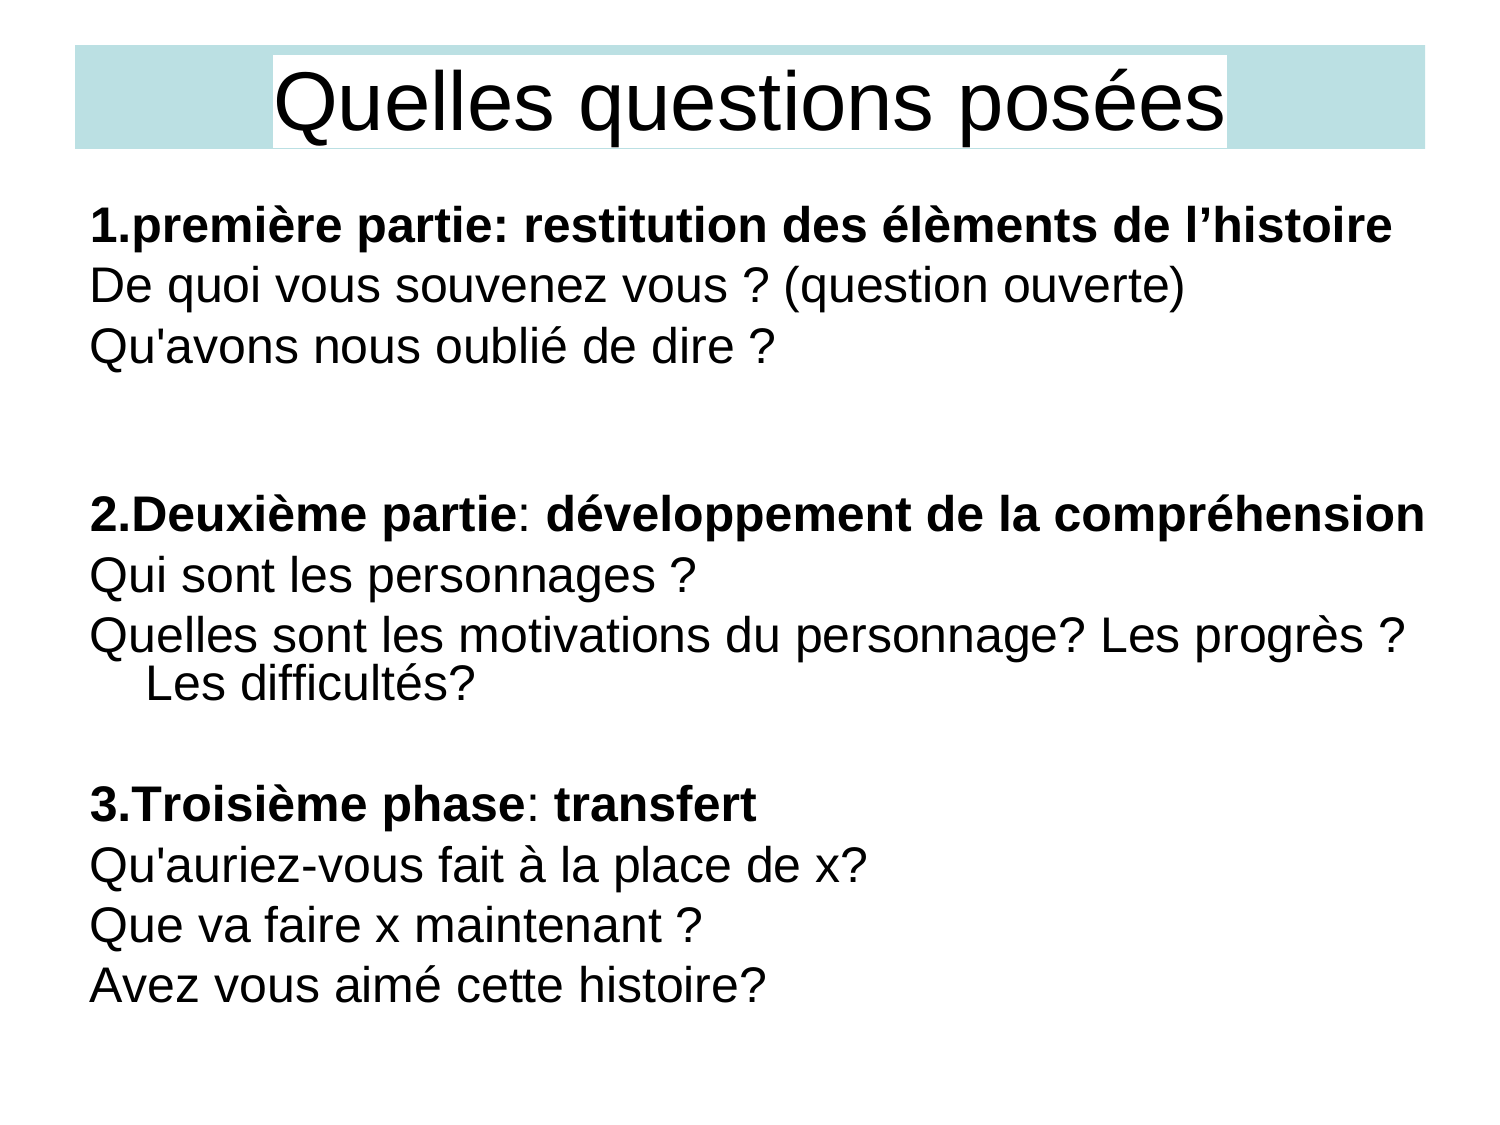

# Quelles questions posées
1.première partie: restitution des élèments de l’histoire
De quoi vous souvenez vous ? (question ouverte)
Qu'avons nous oublié de dire ?
2.Deuxième partie: développement de la compréhension
Qui sont les personnages ?
Quelles sont les motivations du personnage? Les progrès ? Les difficultés?
3.Troisième phase: transfert
Qu'auriez-vous fait à la place de x?
Que va faire x maintenant ?
Avez vous aimé cette histoire?